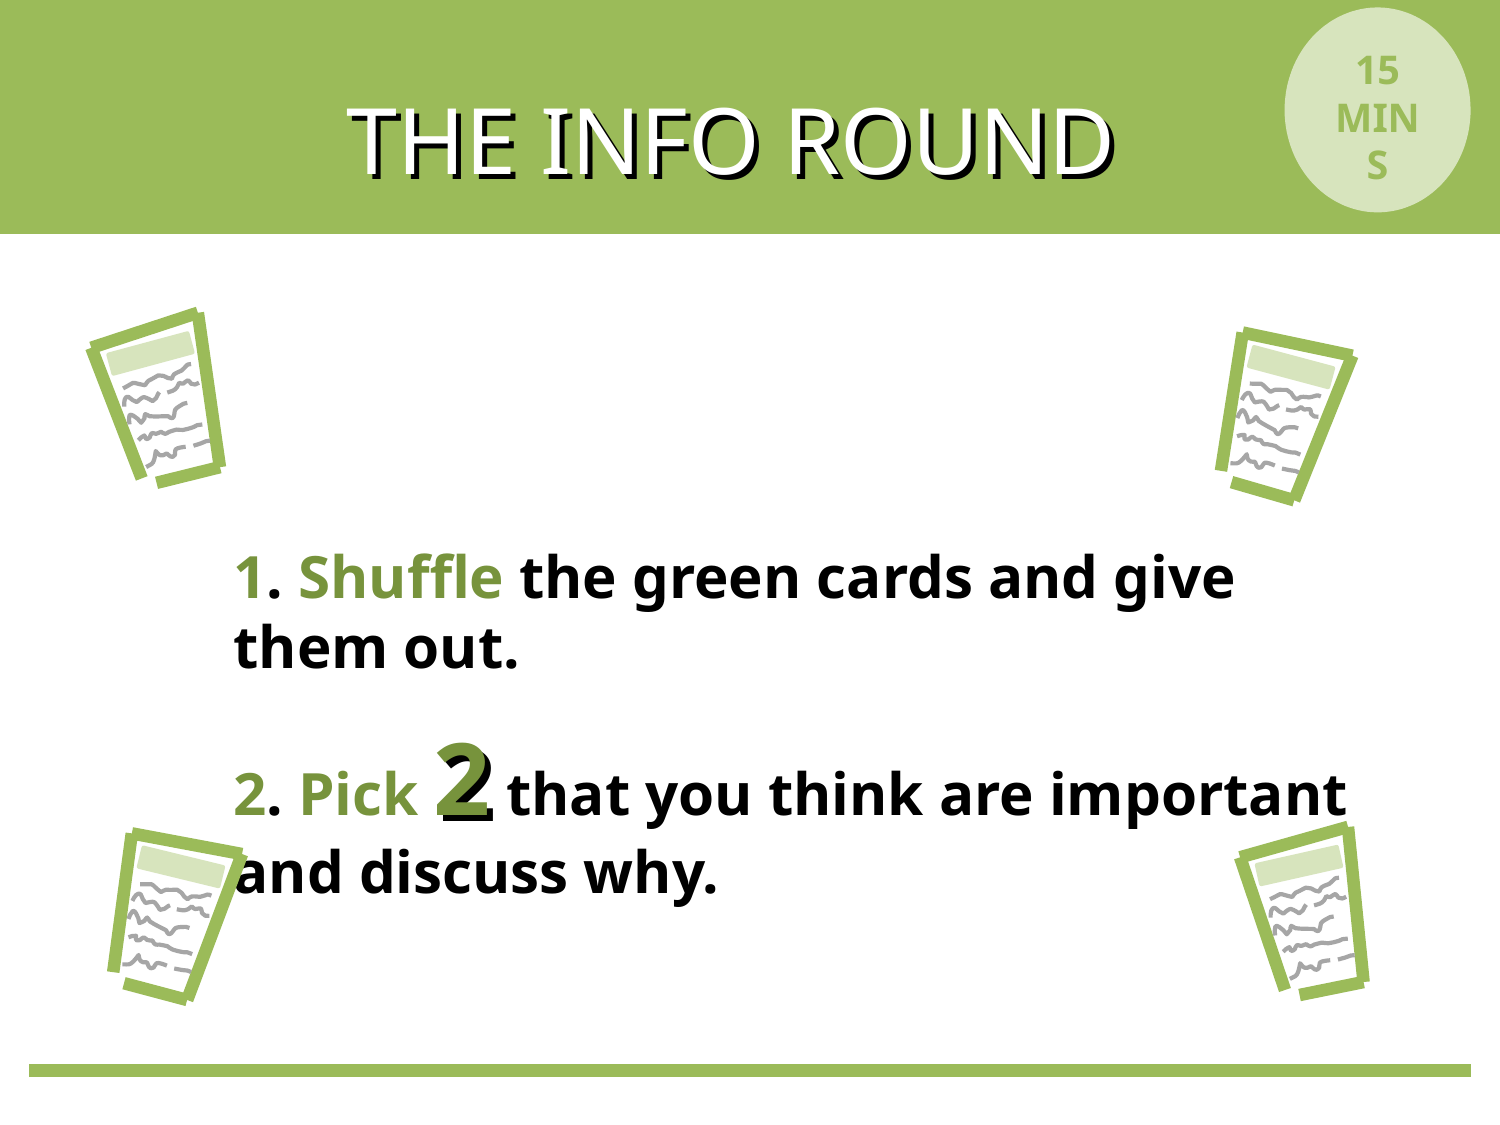

15 MINS
# The Info Round
1. Shuffle the green cards and give them out.
2. Pick 2 that you think are important and discuss why.